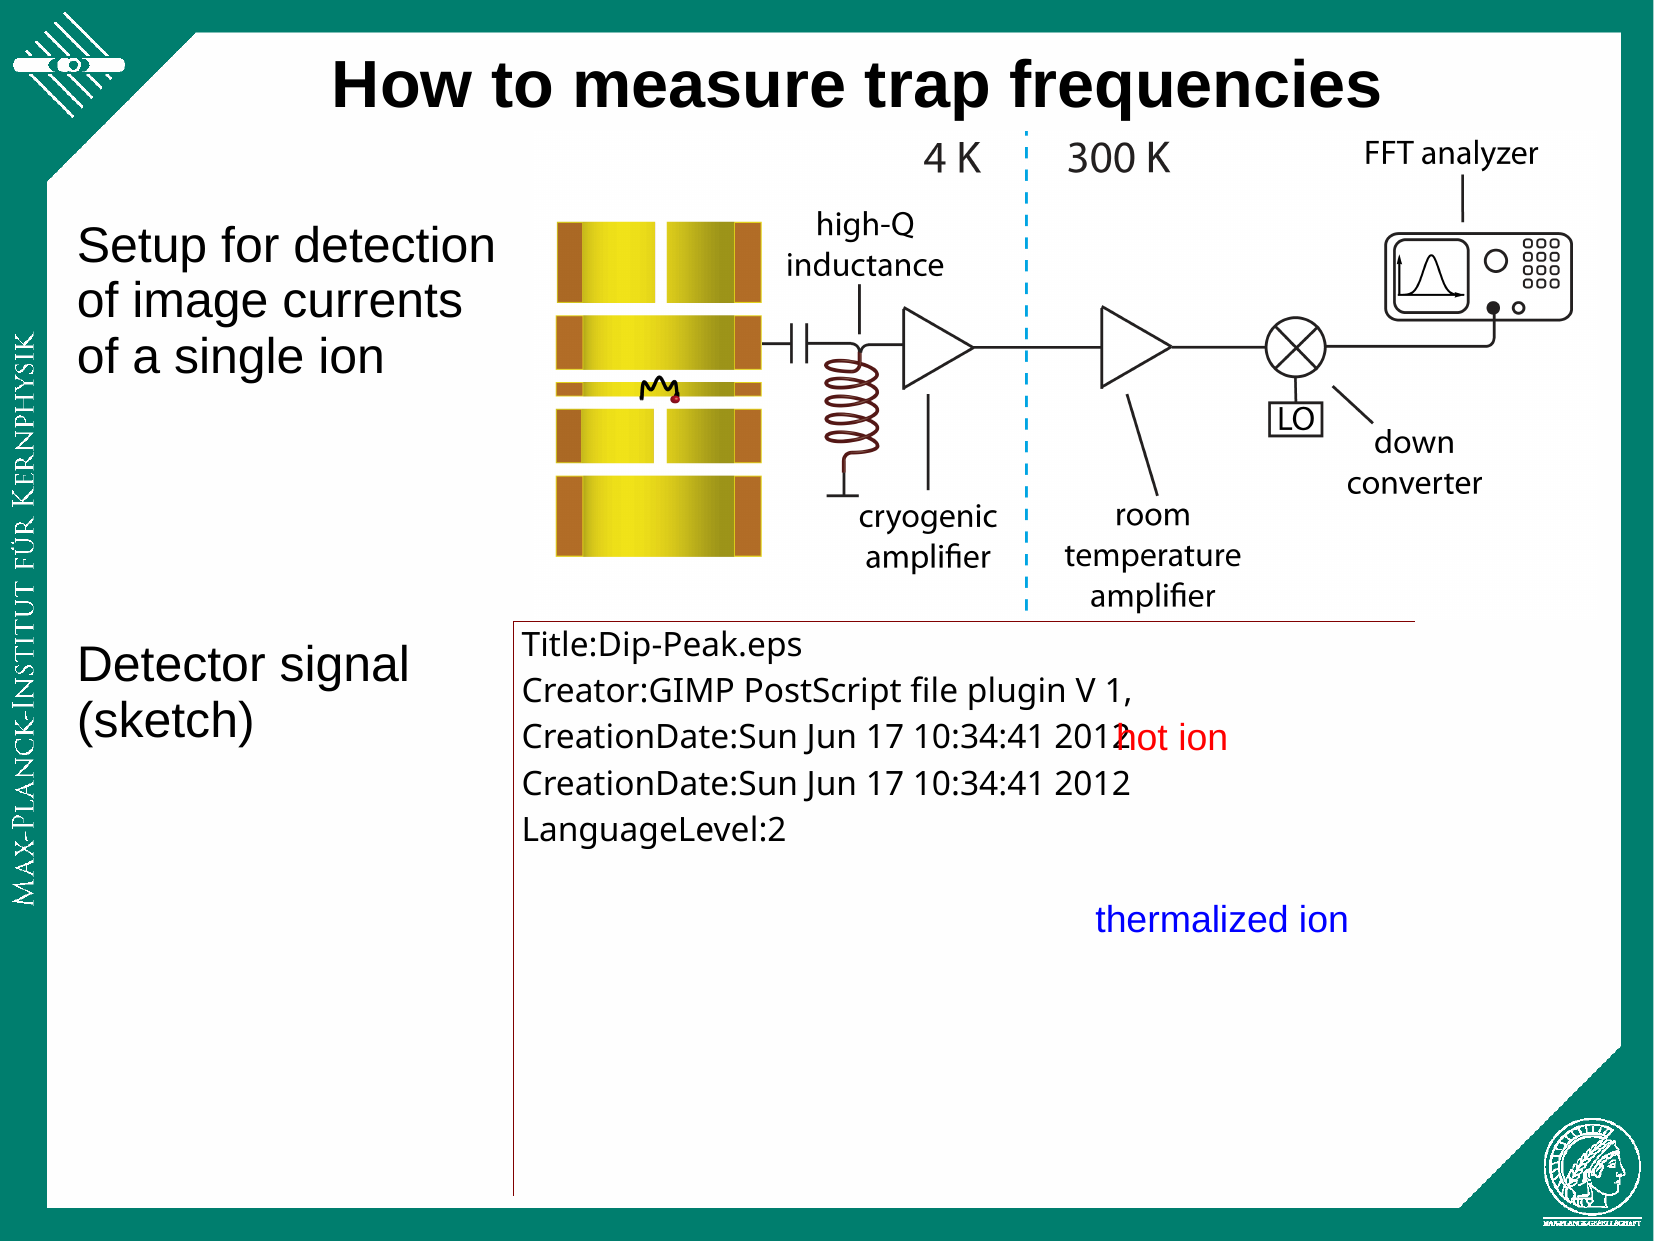

How to measure trap frequencies
Setup for detection of image currents of a single ion
Detector signal (sketch)
hot ion
thermalized ion